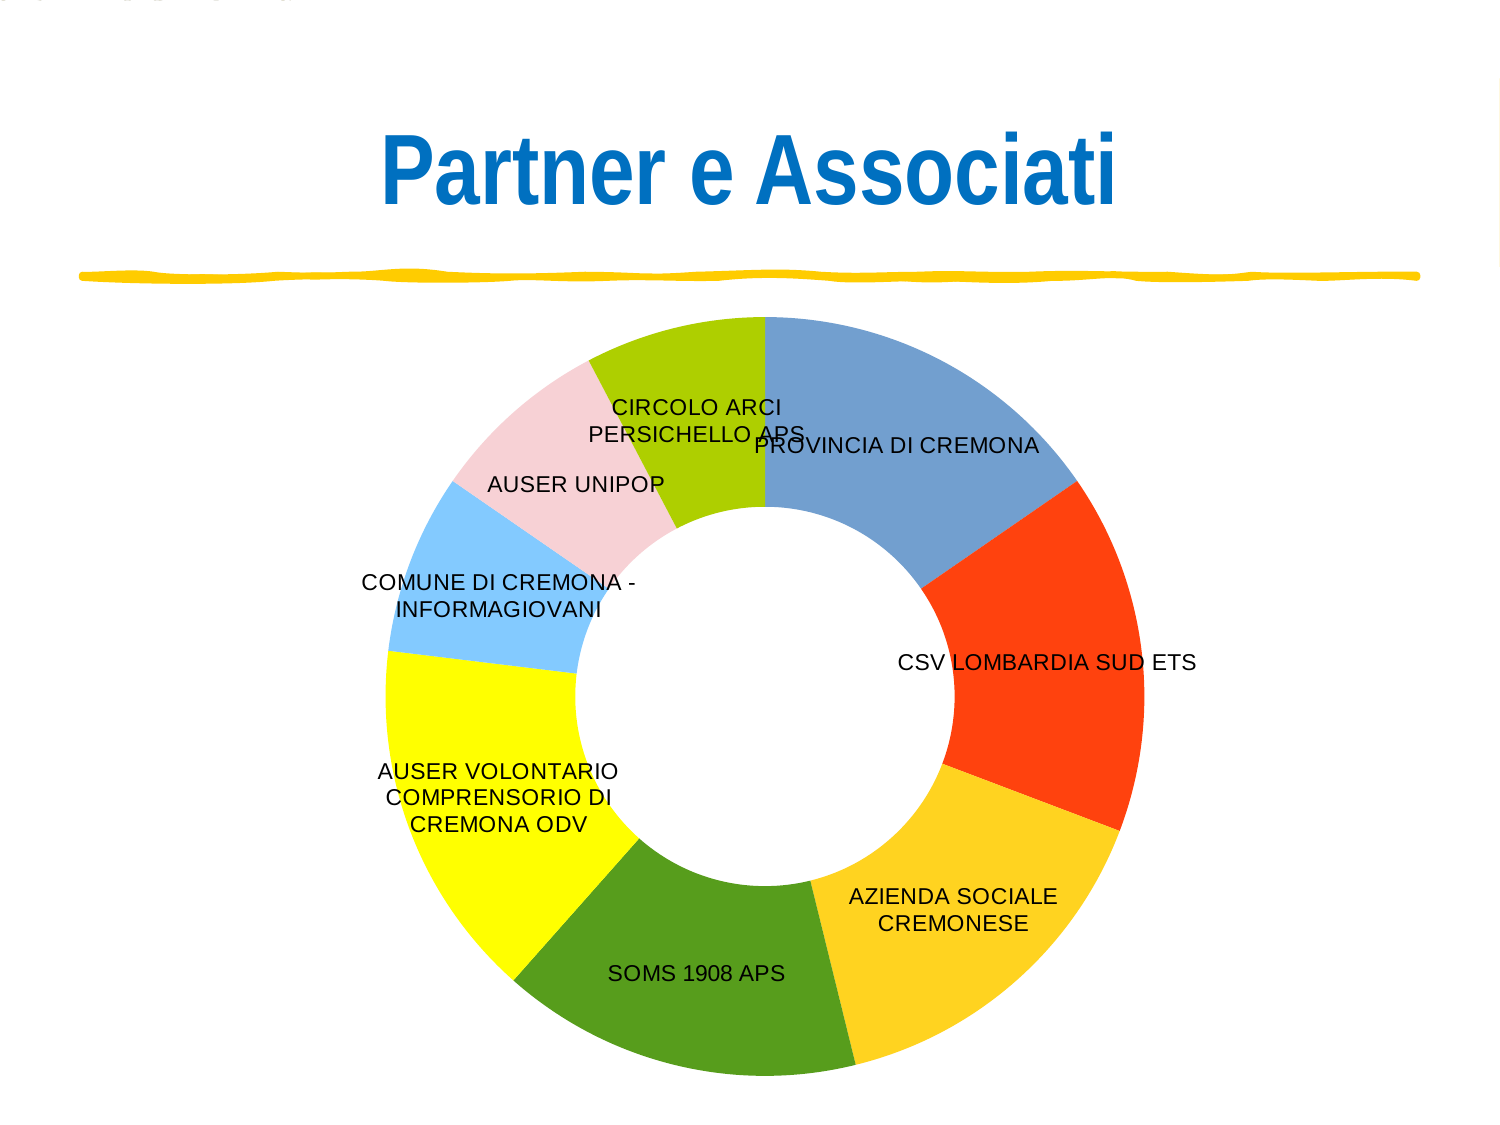

# Partner e Associati
### Chart
| Category | Colonna B |
|---|---|
| PROVINCIA DI CREMONA | 10.0 |
| CSV LOMBARDIA SUD ETS | 10.0 |
| AZIENDA SOCIALE CREMONESE | 10.0 |
| SOMS 1908 APS | 10.0 |
| AUSER VOLONTARIO COMPRENSORIO DI CREMONA ODV | 10.0 |
| COMUNE DI CREMONA - INFORMAGIOVANI | 5.0 |
| AUSER UNIPOP | 5.0 |
| CIRCOLO ARCI PERSICHELLO APS | 5.0 |